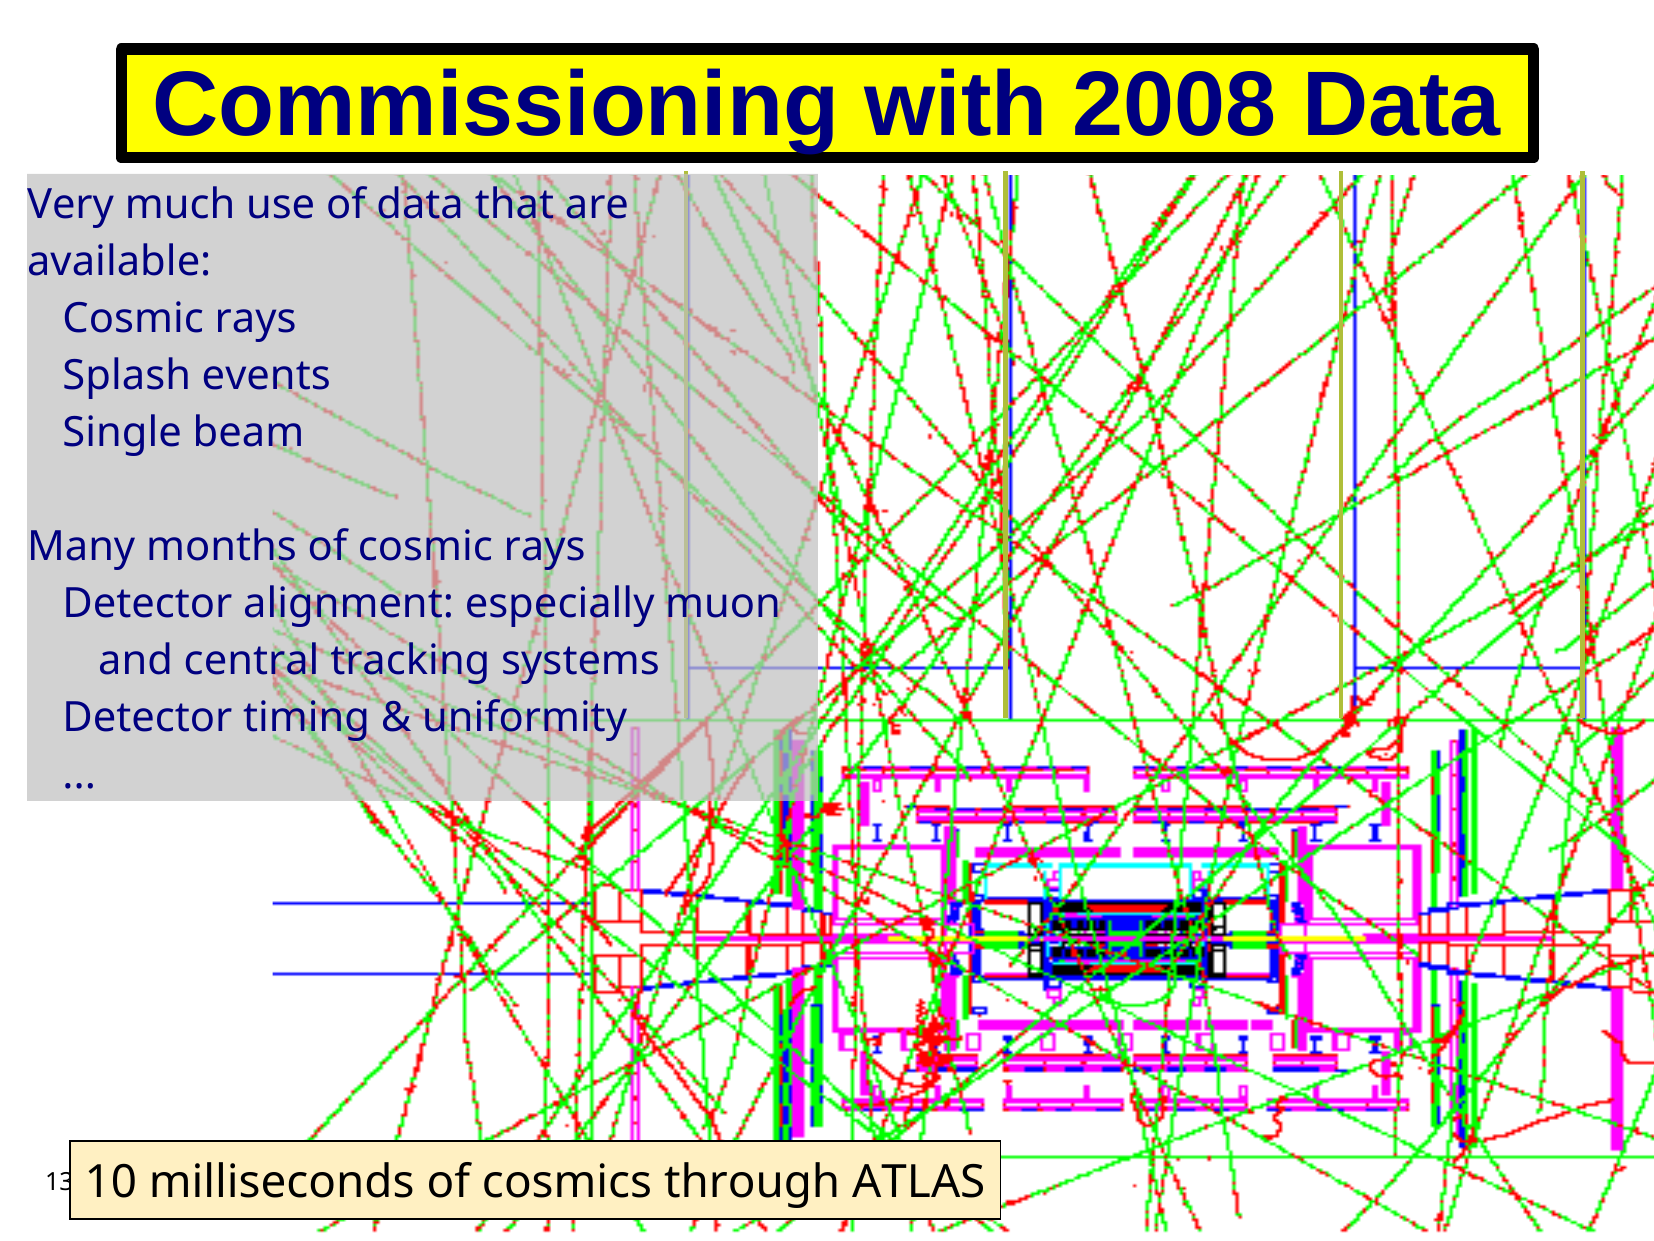

# Commissioning with 2008 Data
Very much use of data that are available:
Cosmic rays
Splash events
Single beam
Many months of cosmic rays
Detector alignment: especially muon and central tracking systems
Detector timing & uniformity
...
10 milliseconds of cosmics through ATLAS
13